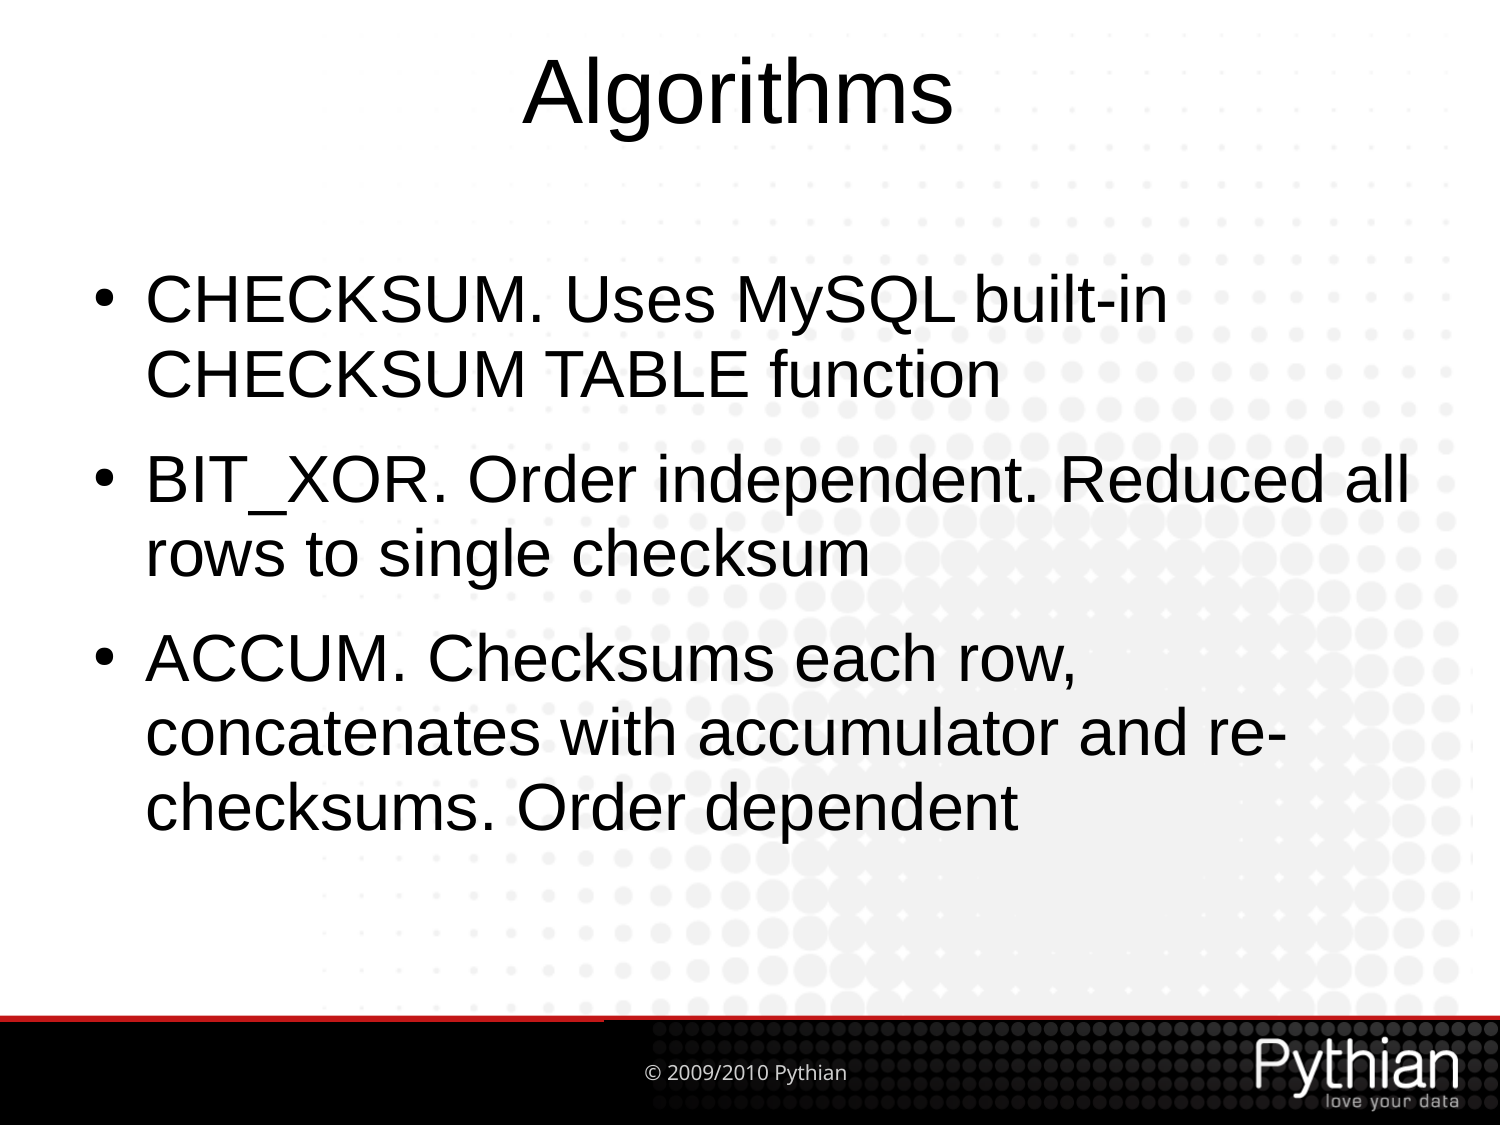

# Algorithms
CHECKSUM. Uses MySQL built-in CHECKSUM TABLE function
BIT_XOR. Order independent. Reduced all rows to single checksum
ACCUM. Checksums each row, concatenates with accumulator and re-checksums. Order dependent